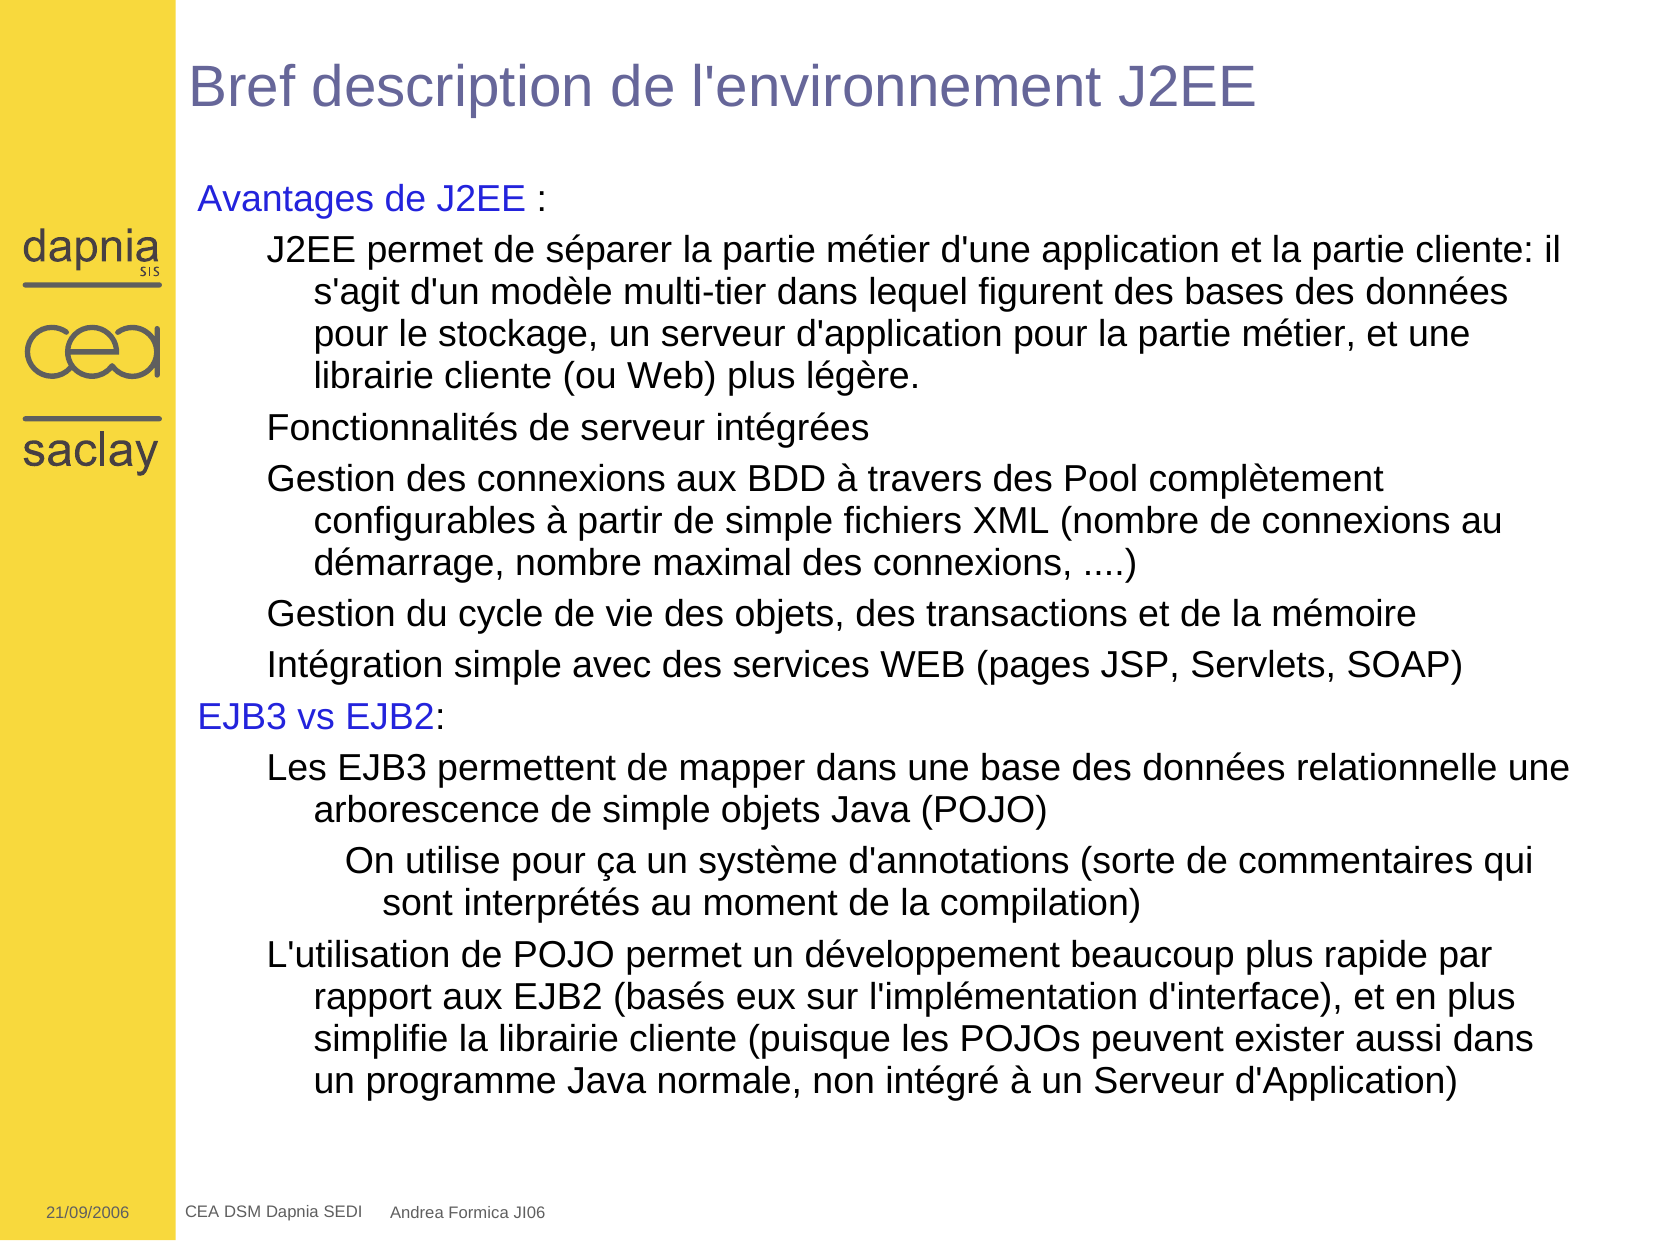

# Bref description de l'environnement J2EE
Avantages de J2EE :
J2EE permet de séparer la partie métier d'une application et la partie cliente: il s'agit d'un modèle multi-tier dans lequel figurent des bases des données pour le stockage, un serveur d'application pour la partie métier, et une librairie cliente (ou Web) plus légère.
Fonctionnalités de serveur intégrées
Gestion des connexions aux BDD à travers des Pool complètement configurables à partir de simple fichiers XML (nombre de connexions au démarrage, nombre maximal des connexions, ....)
Gestion du cycle de vie des objets, des transactions et de la mémoire
Intégration simple avec des services WEB (pages JSP, Servlets, SOAP)
EJB3 vs EJB2:
Les EJB3 permettent de mapper dans une base des données relationnelle une arborescence de simple objets Java (POJO)
On utilise pour ça un système d'annotations (sorte de commentaires qui sont interprétés au moment de la compilation)
L'utilisation de POJO permet un développement beaucoup plus rapide par rapport aux EJB2 (basés eux sur l'implémentation d'interface), et en plus simplifie la librairie cliente (puisque les POJOs peuvent exister aussi dans un programme Java normale, non intégré à un Serveur d'Application)
21/09/2006
Andrea Formica JI06